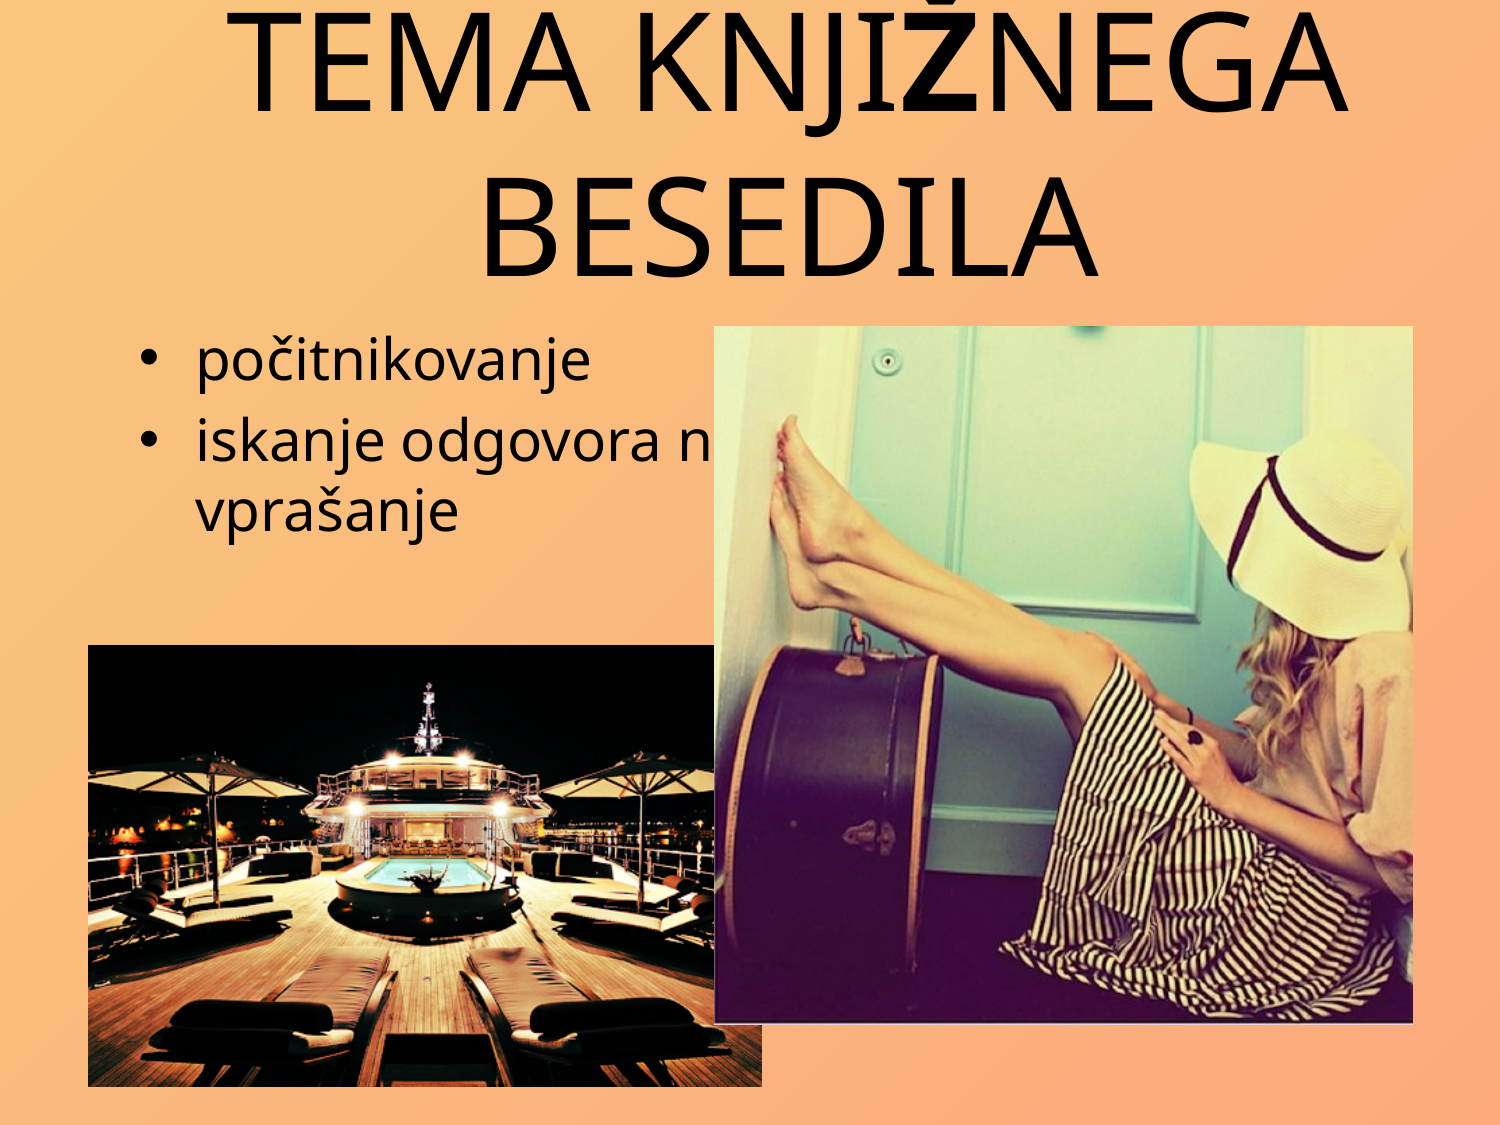

# TEMA KNJIŽNEGA BESEDILA
počitnikovanje
iskanje odgovora na vprašanje